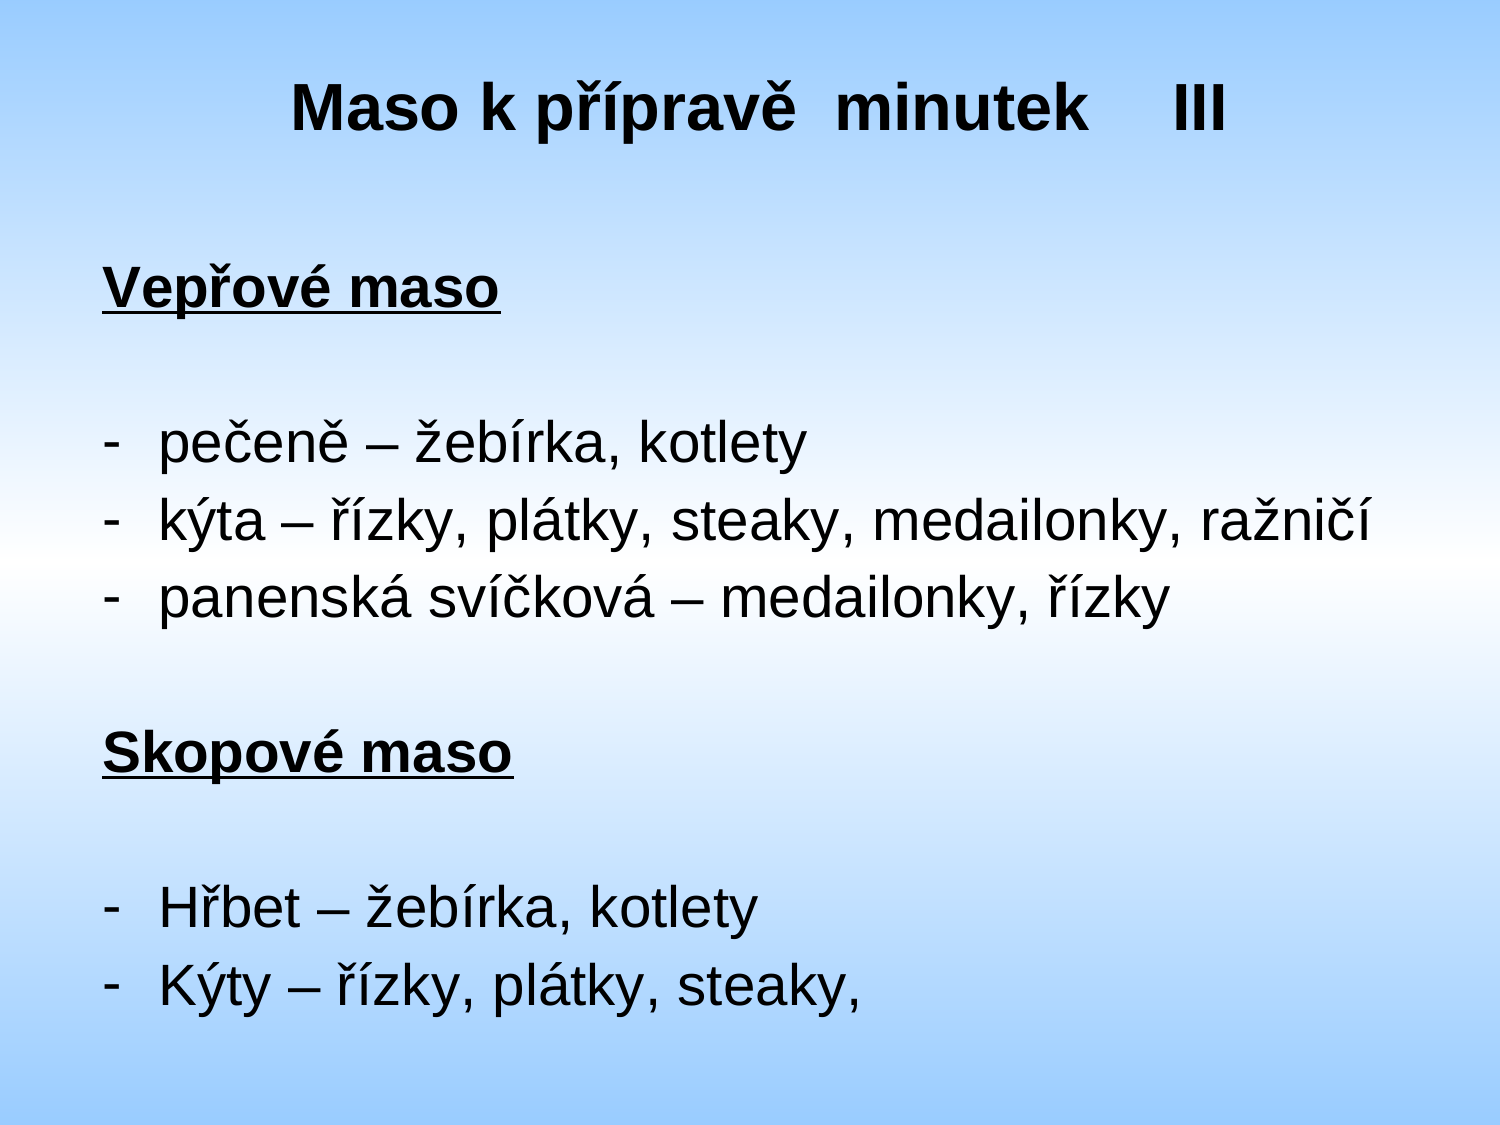

# Maso k přípravě minutek	III
Vepřové maso
pečeně – žebírka, kotlety
kýta – řízky, plátky, steaky, medailonky, ražničí
panenská svíčková – medailonky, řízky
Skopové maso
Hřbet – žebírka, kotlety
Kýty – řízky, plátky, steaky,